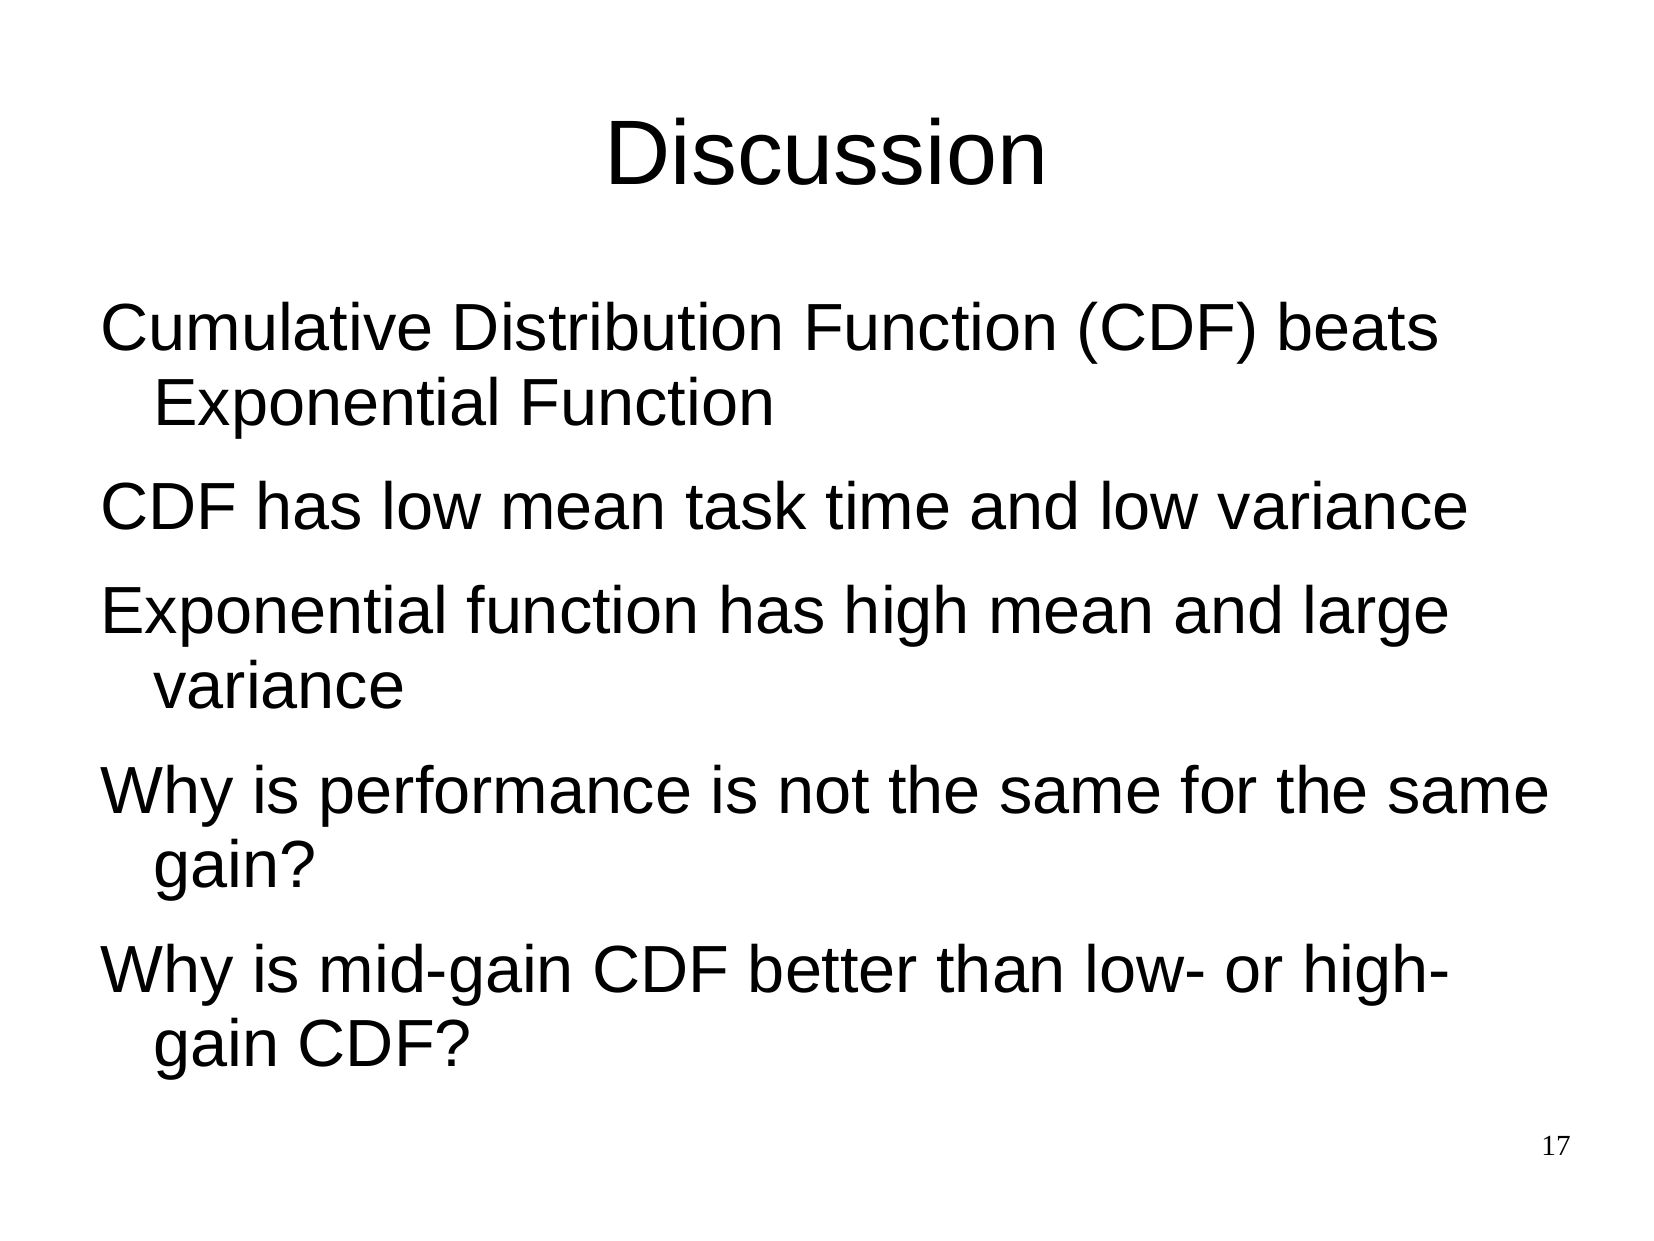

# Discussion
Cumulative Distribution Function (CDF) beats Exponential Function
CDF has low mean task time and low variance
Exponential function has high mean and large variance
Why is performance is not the same for the same gain?
Why is mid-gain CDF better than low- or high-gain CDF?
17